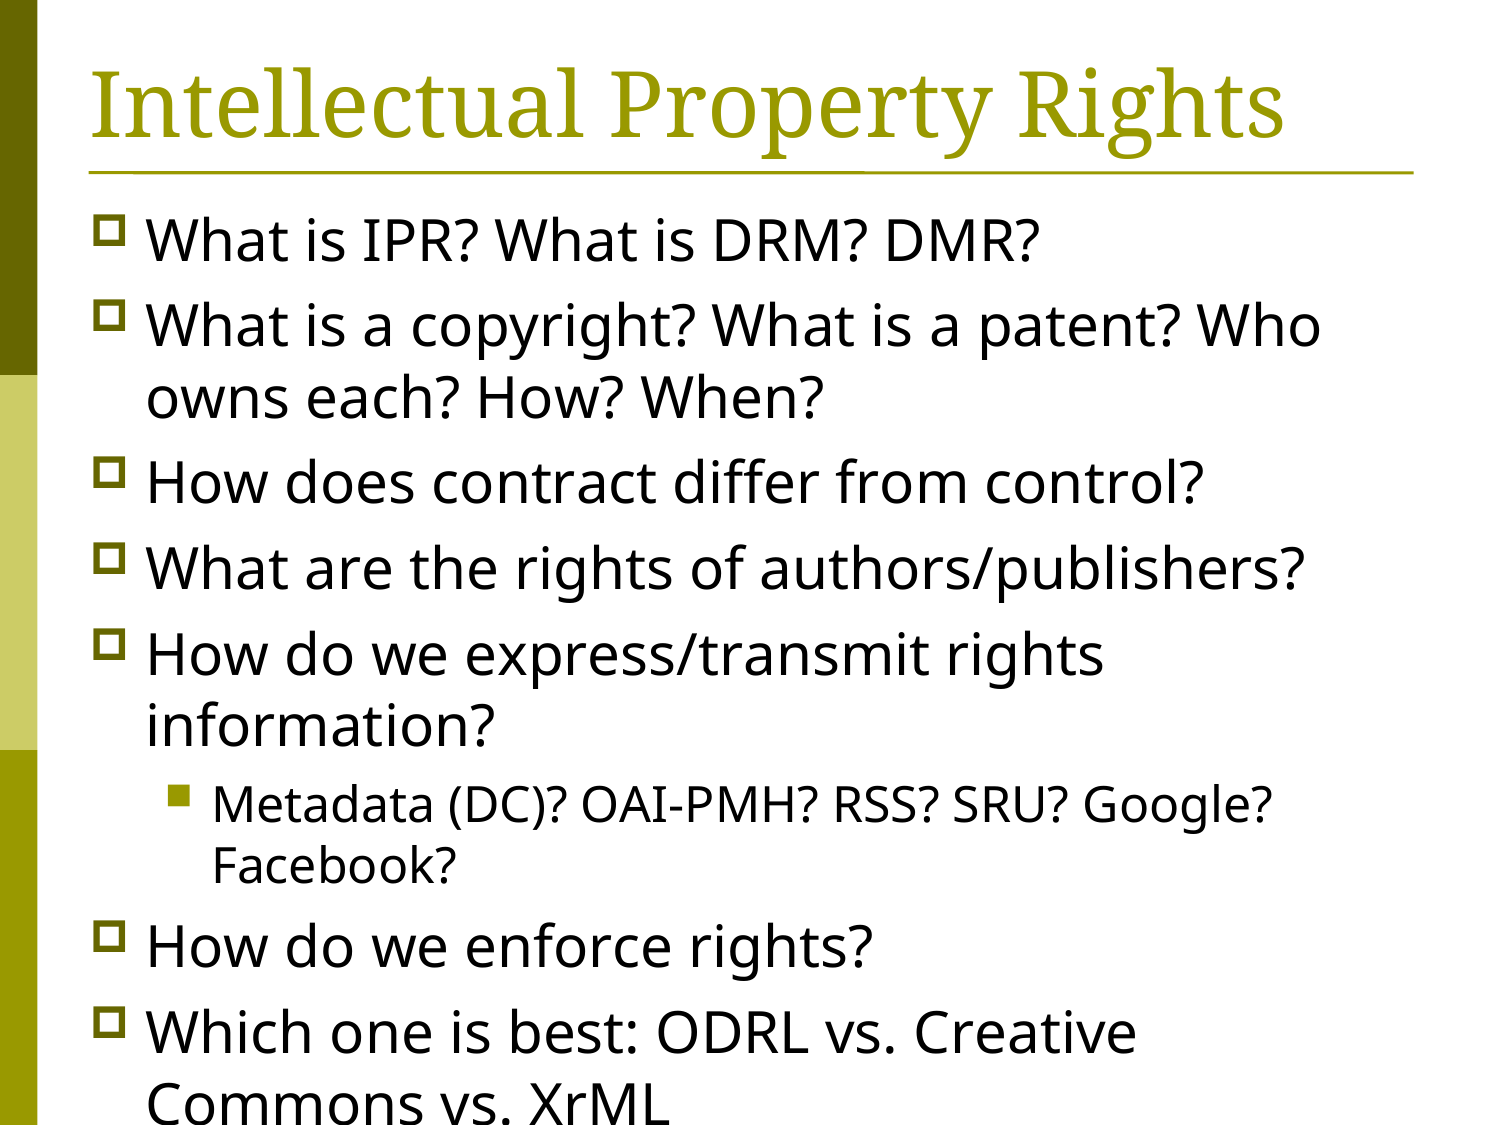

# Intellectual Property Rights
What is IPR? What is DRM? DMR?
What is a copyright? What is a patent? Who owns each? How? When?
How does contract differ from control?
What are the rights of authors/publishers?
How do we express/transmit rights information?
Metadata (DC)? OAI-PMH? RSS? SRU? Google? Facebook?
How do we enforce rights?
Which one is best: ODRL vs. Creative Commons vs. XrML